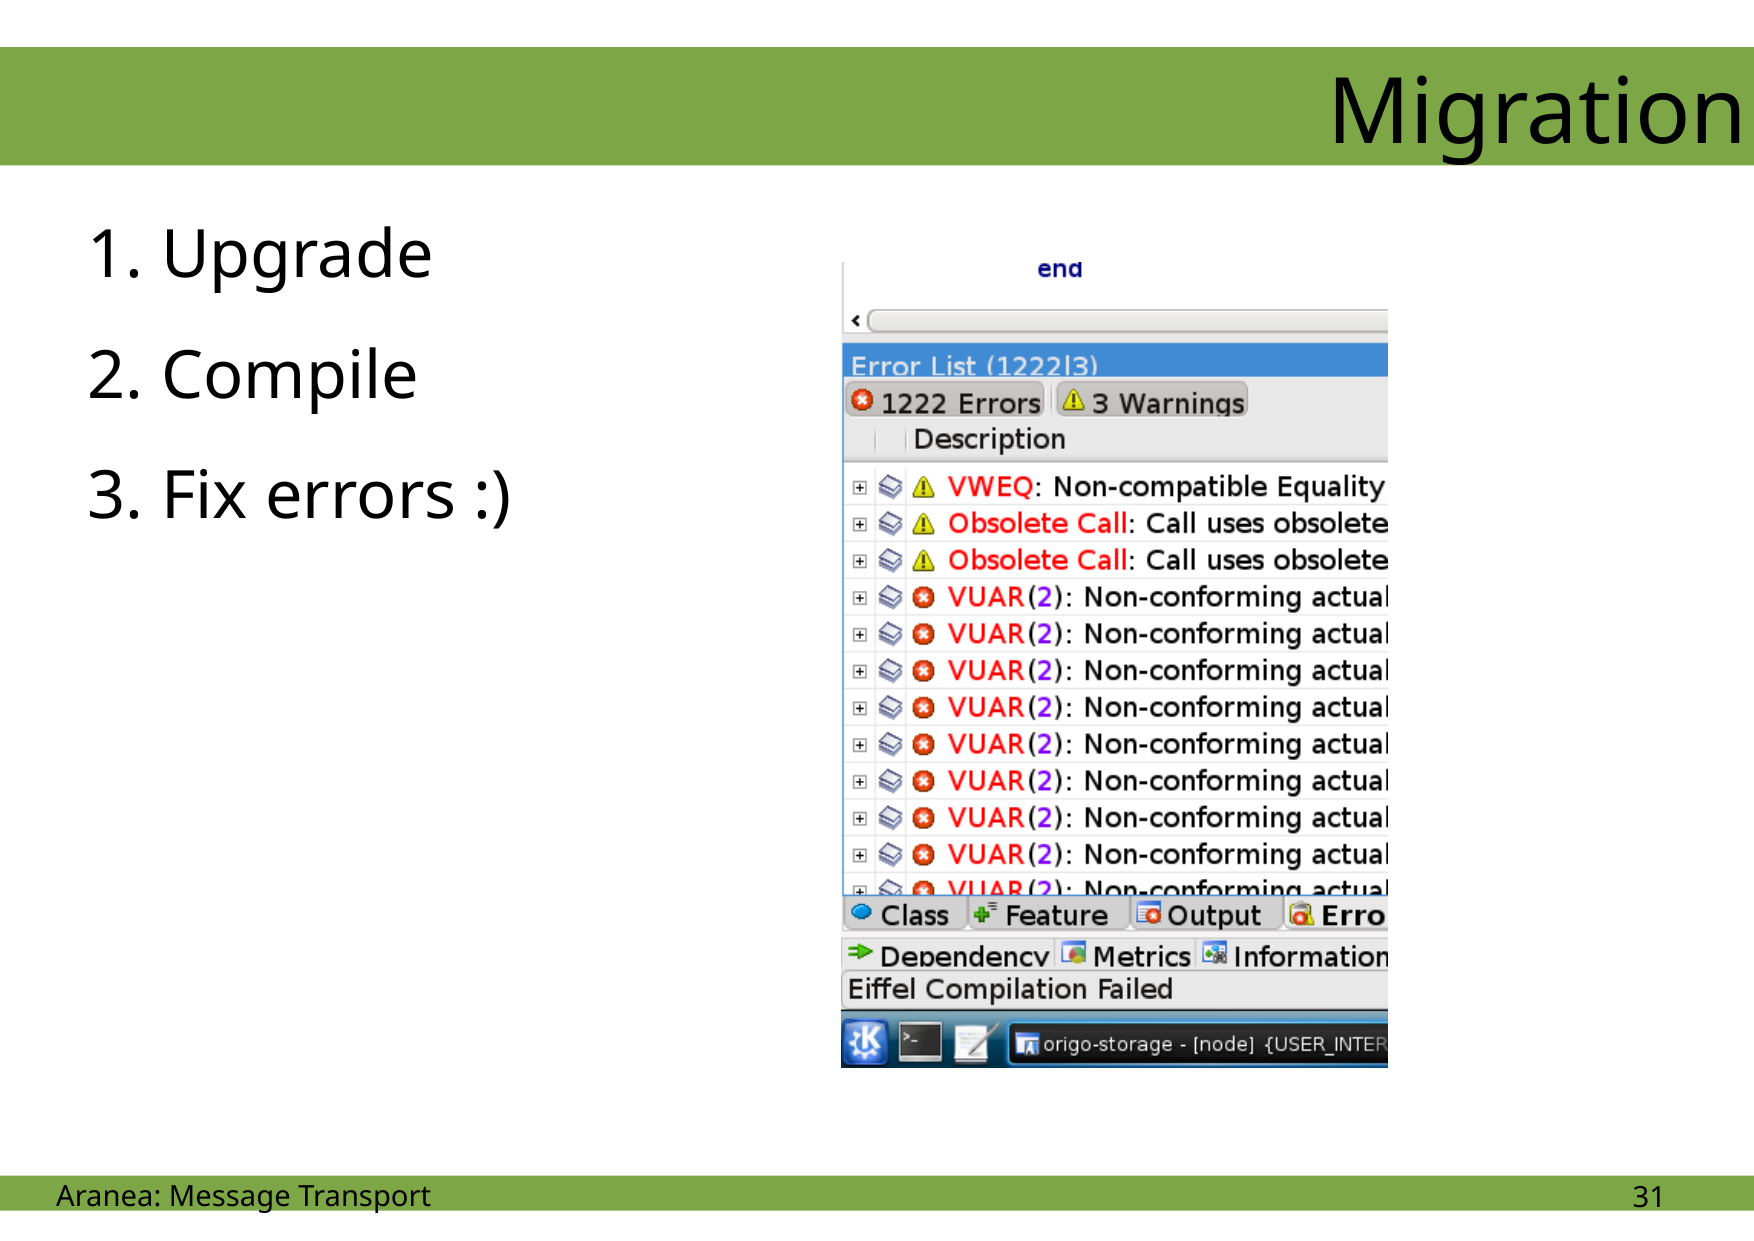

# Migration
1. Upgrade
2. Compile
3. Fix errors :)
31